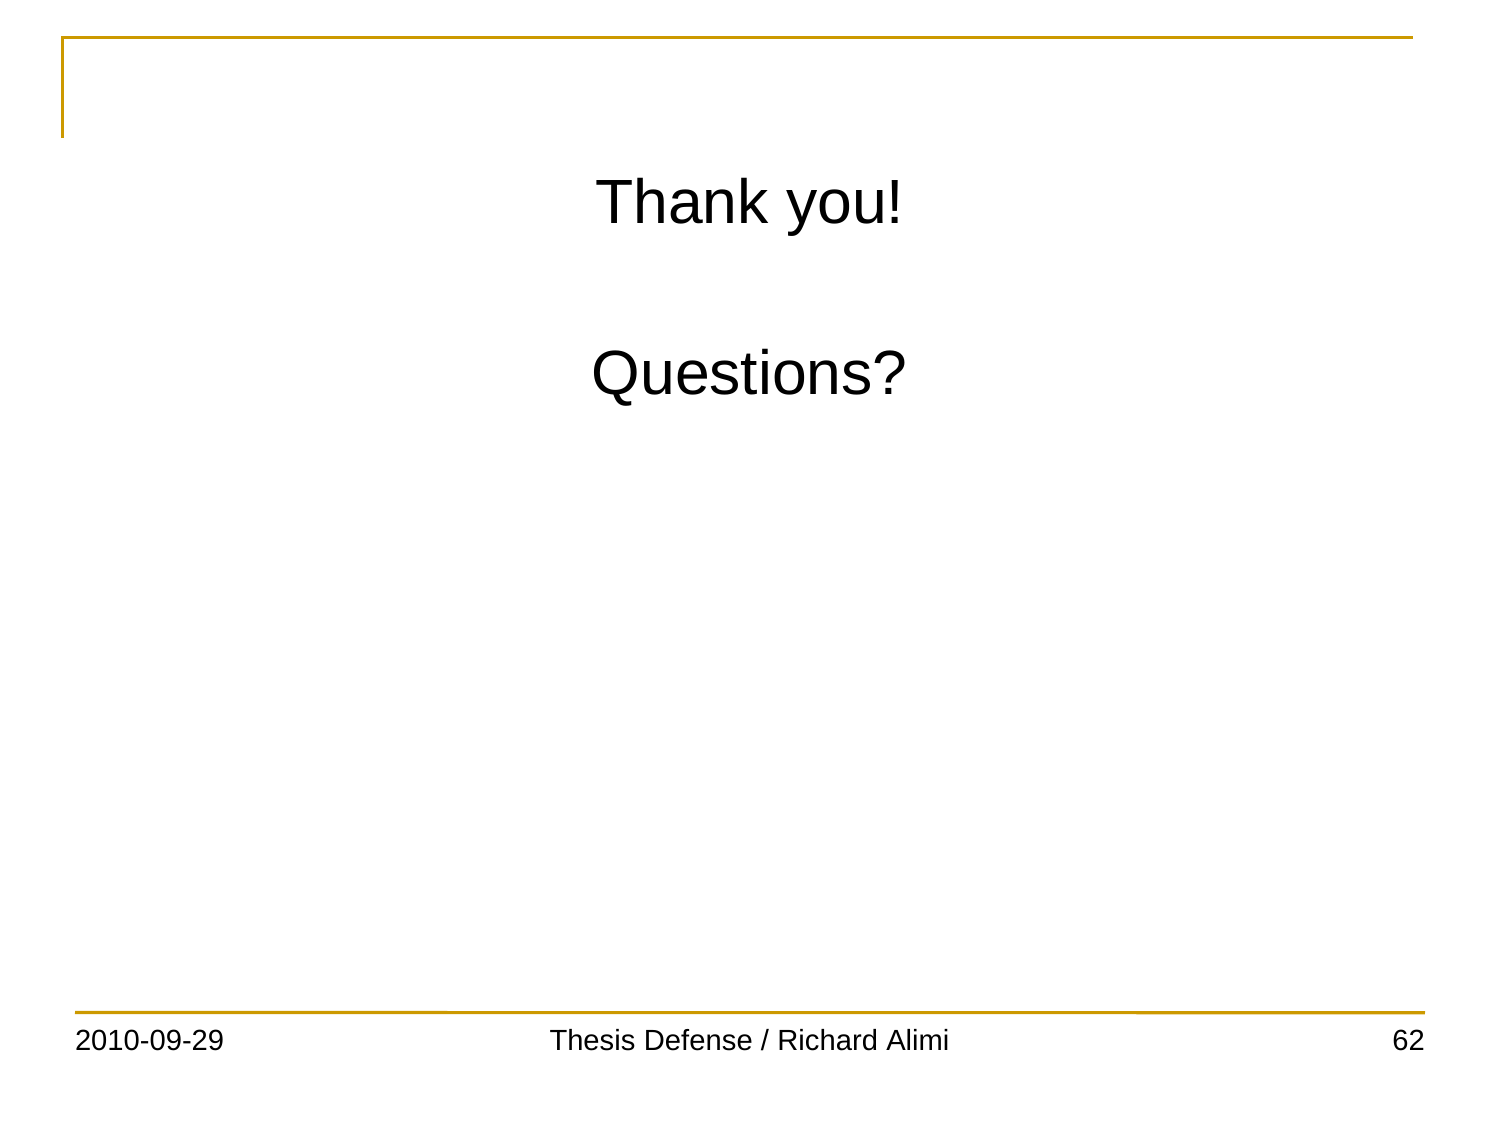

# Thank you!
Questions?
2010-09-29
Thesis Defense / Richard Alimi
62